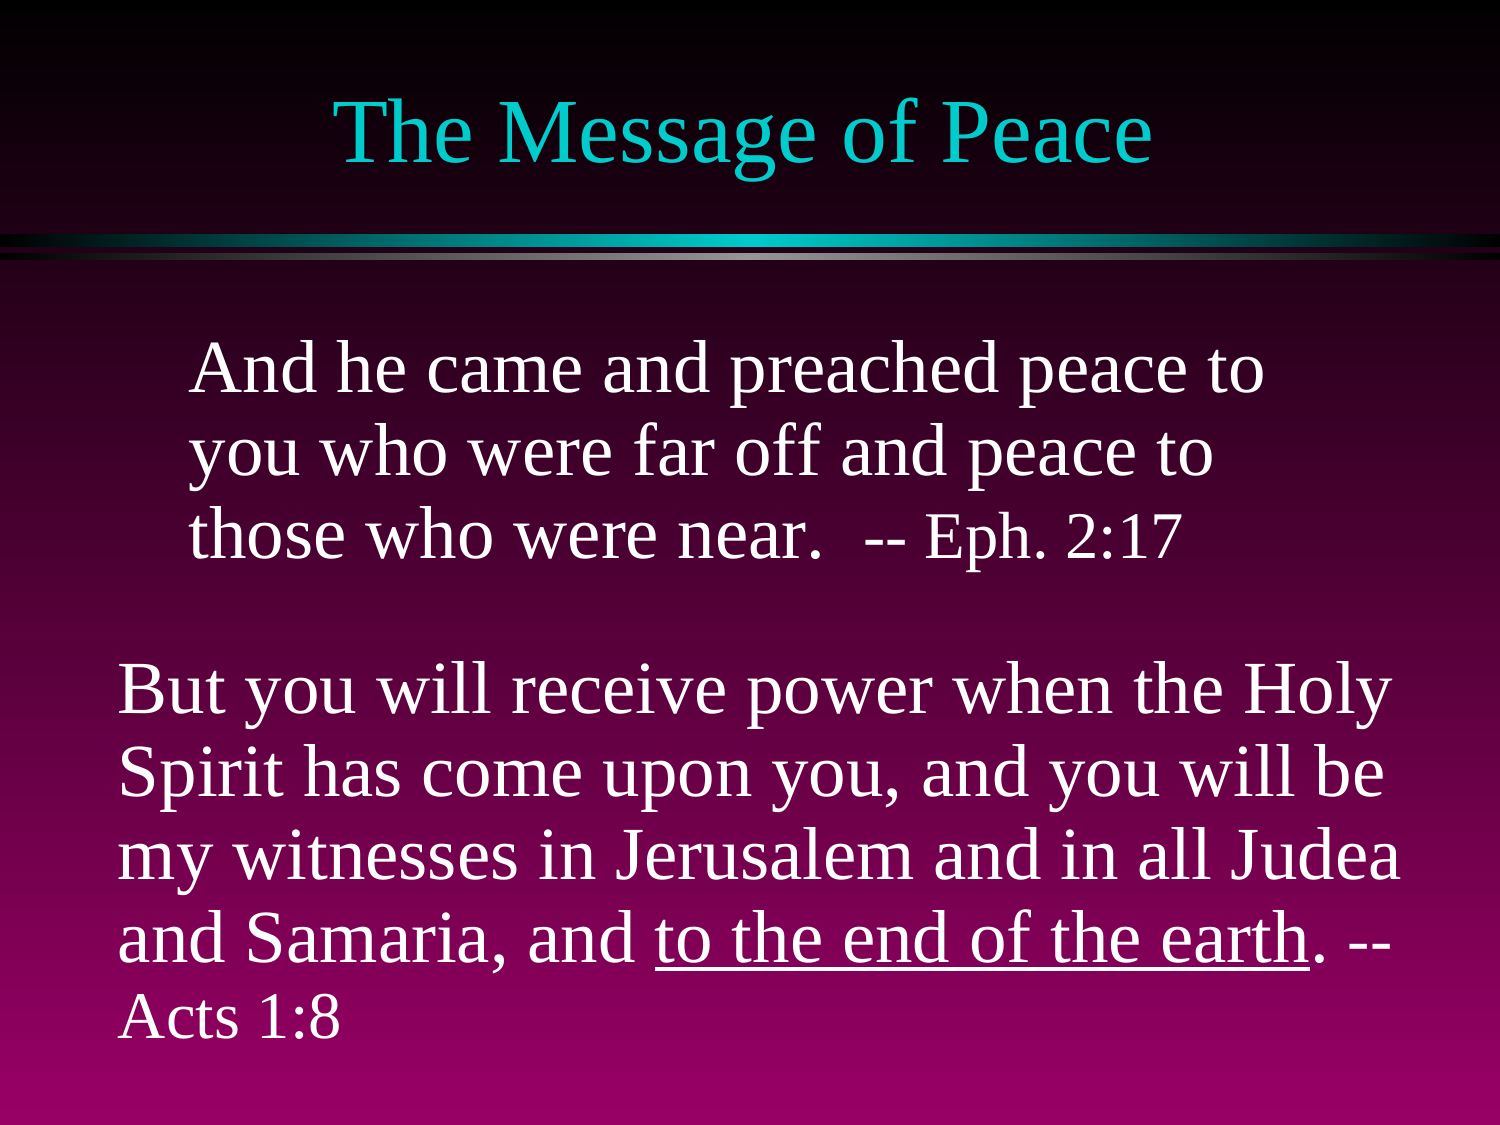

# The Message of Peace
And he came and preached peace to you who were far off and peace to those who were near. -- Eph. 2:17
But you will receive power when the Holy Spirit has come upon you, and you will be my witnesses in Jerusalem and in all Judea and Samaria, and to the end of the earth. -- Acts 1:8